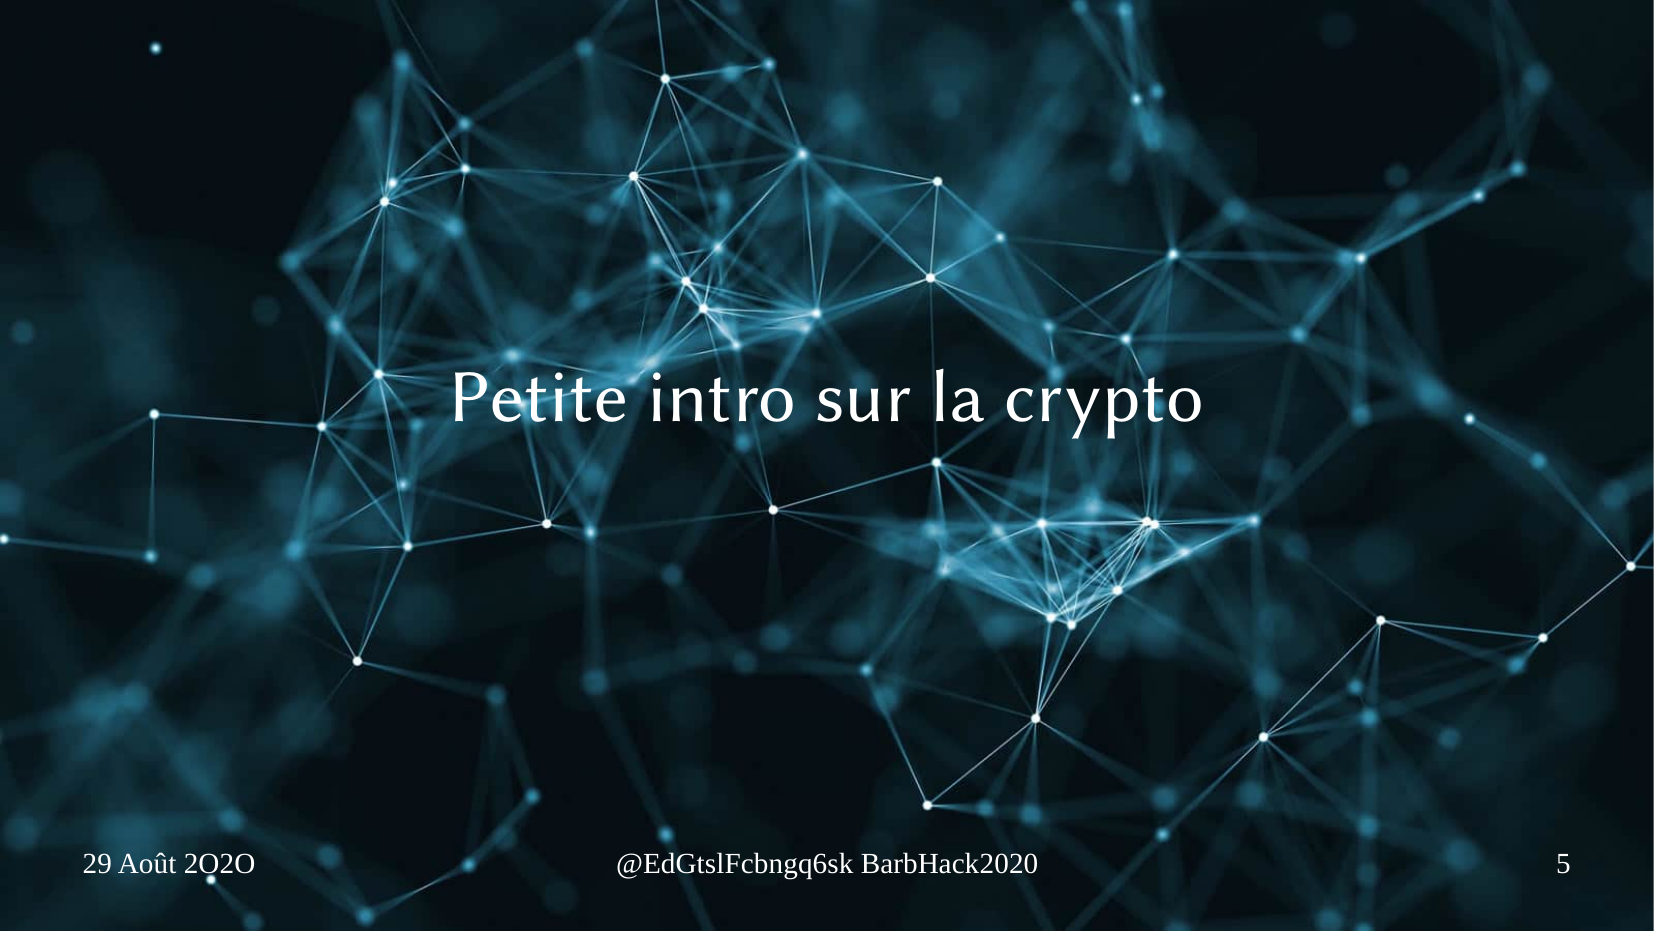

# Petite intro sur la crypto
29 Août 2O2O
@EdGtslFcbngq6sk BarbHack2020
5